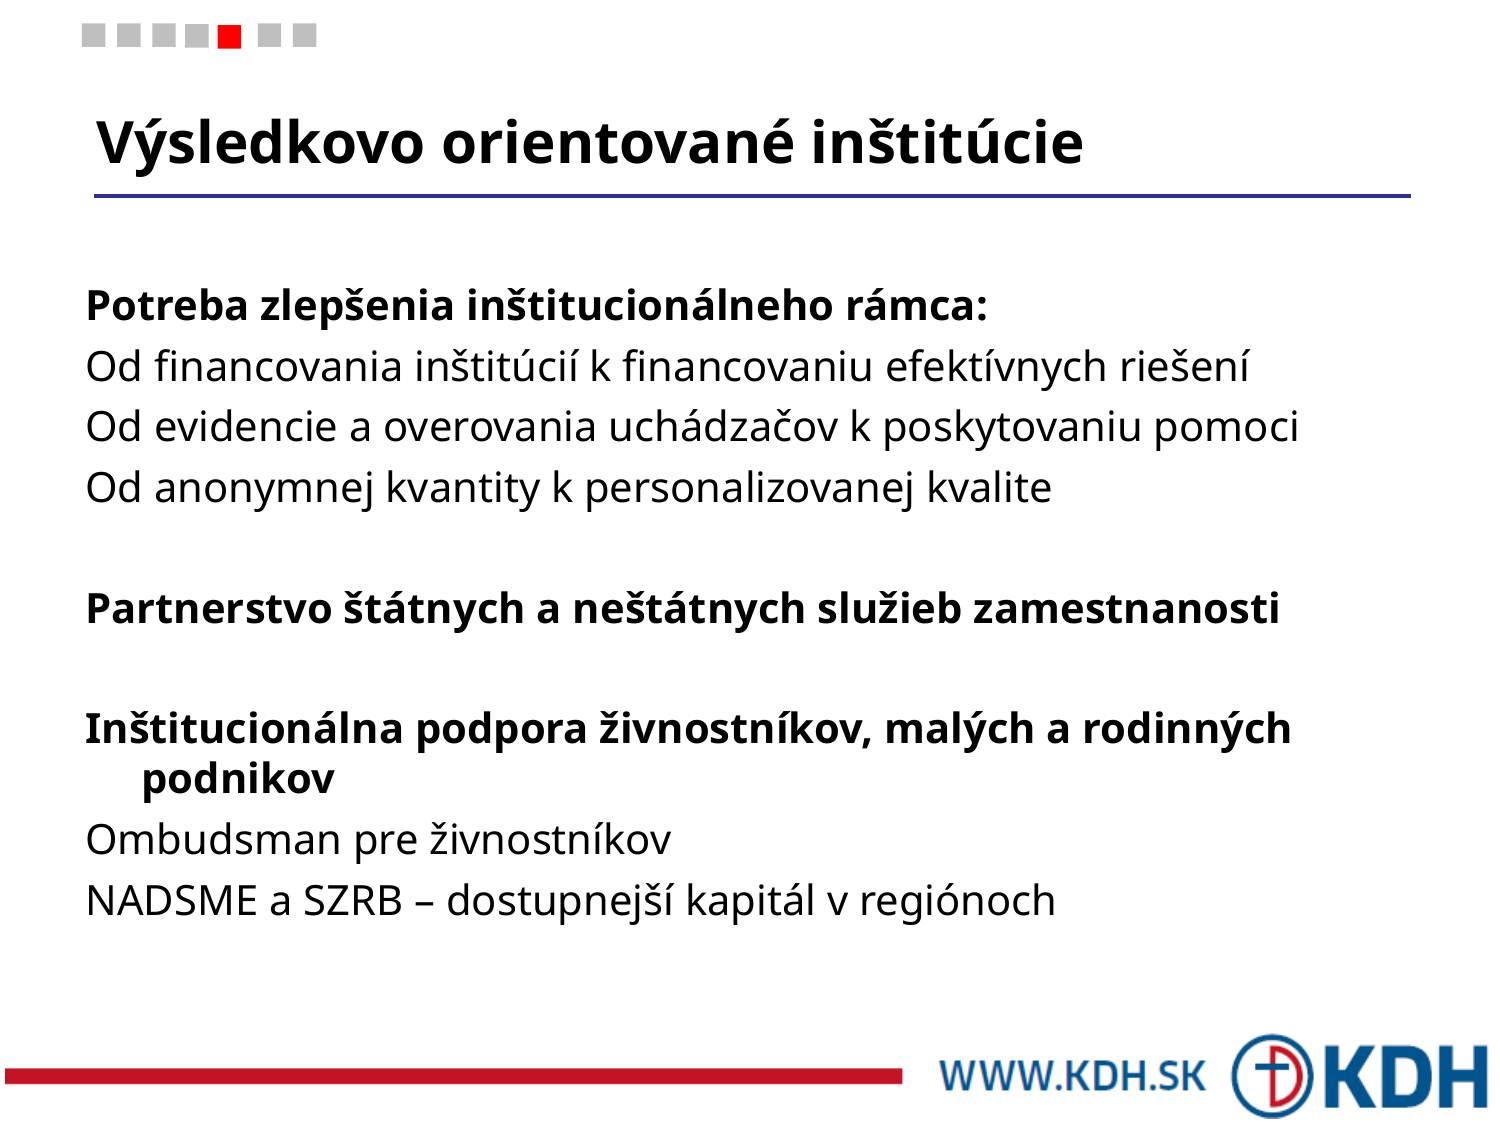

# Výsledkovo orientované inštitúcie
Potreba zlepšenia inštitucionálneho rámca:
Od financovania inštitúcií k financovaniu efektívnych riešení
Od evidencie a overovania uchádzačov k poskytovaniu pomoci
Od anonymnej kvantity k personalizovanej kvalite
Partnerstvo štátnych a neštátnych služieb zamestnanosti
Inštitucionálna podpora živnostníkov, malých a rodinných podnikov
Ombudsman pre živnostníkov
NADSME a SZRB – dostupnejší kapitál v regiónoch